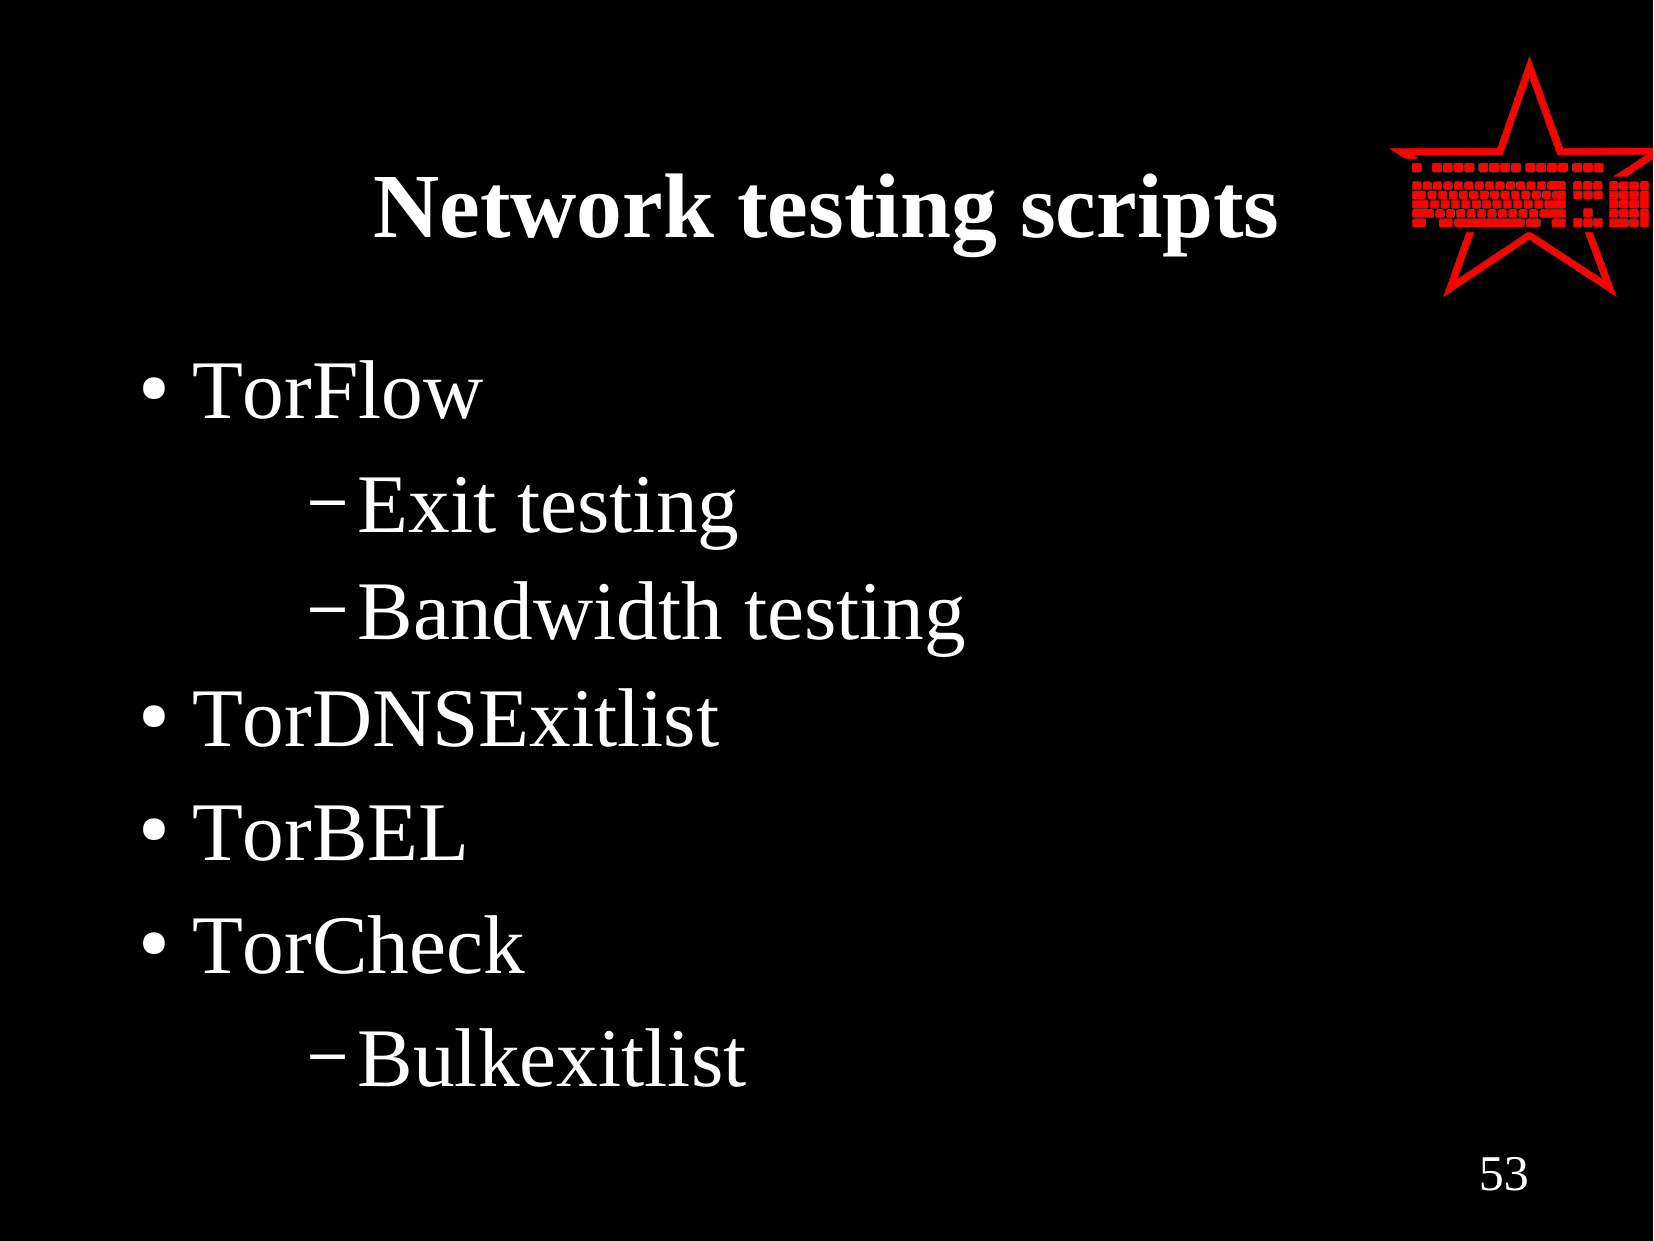

# Network testing scripts
TorFlow
Exit testing
Bandwidth testing
TorDNSExitlist
TorBEL
TorCheck
Bulkexitlist